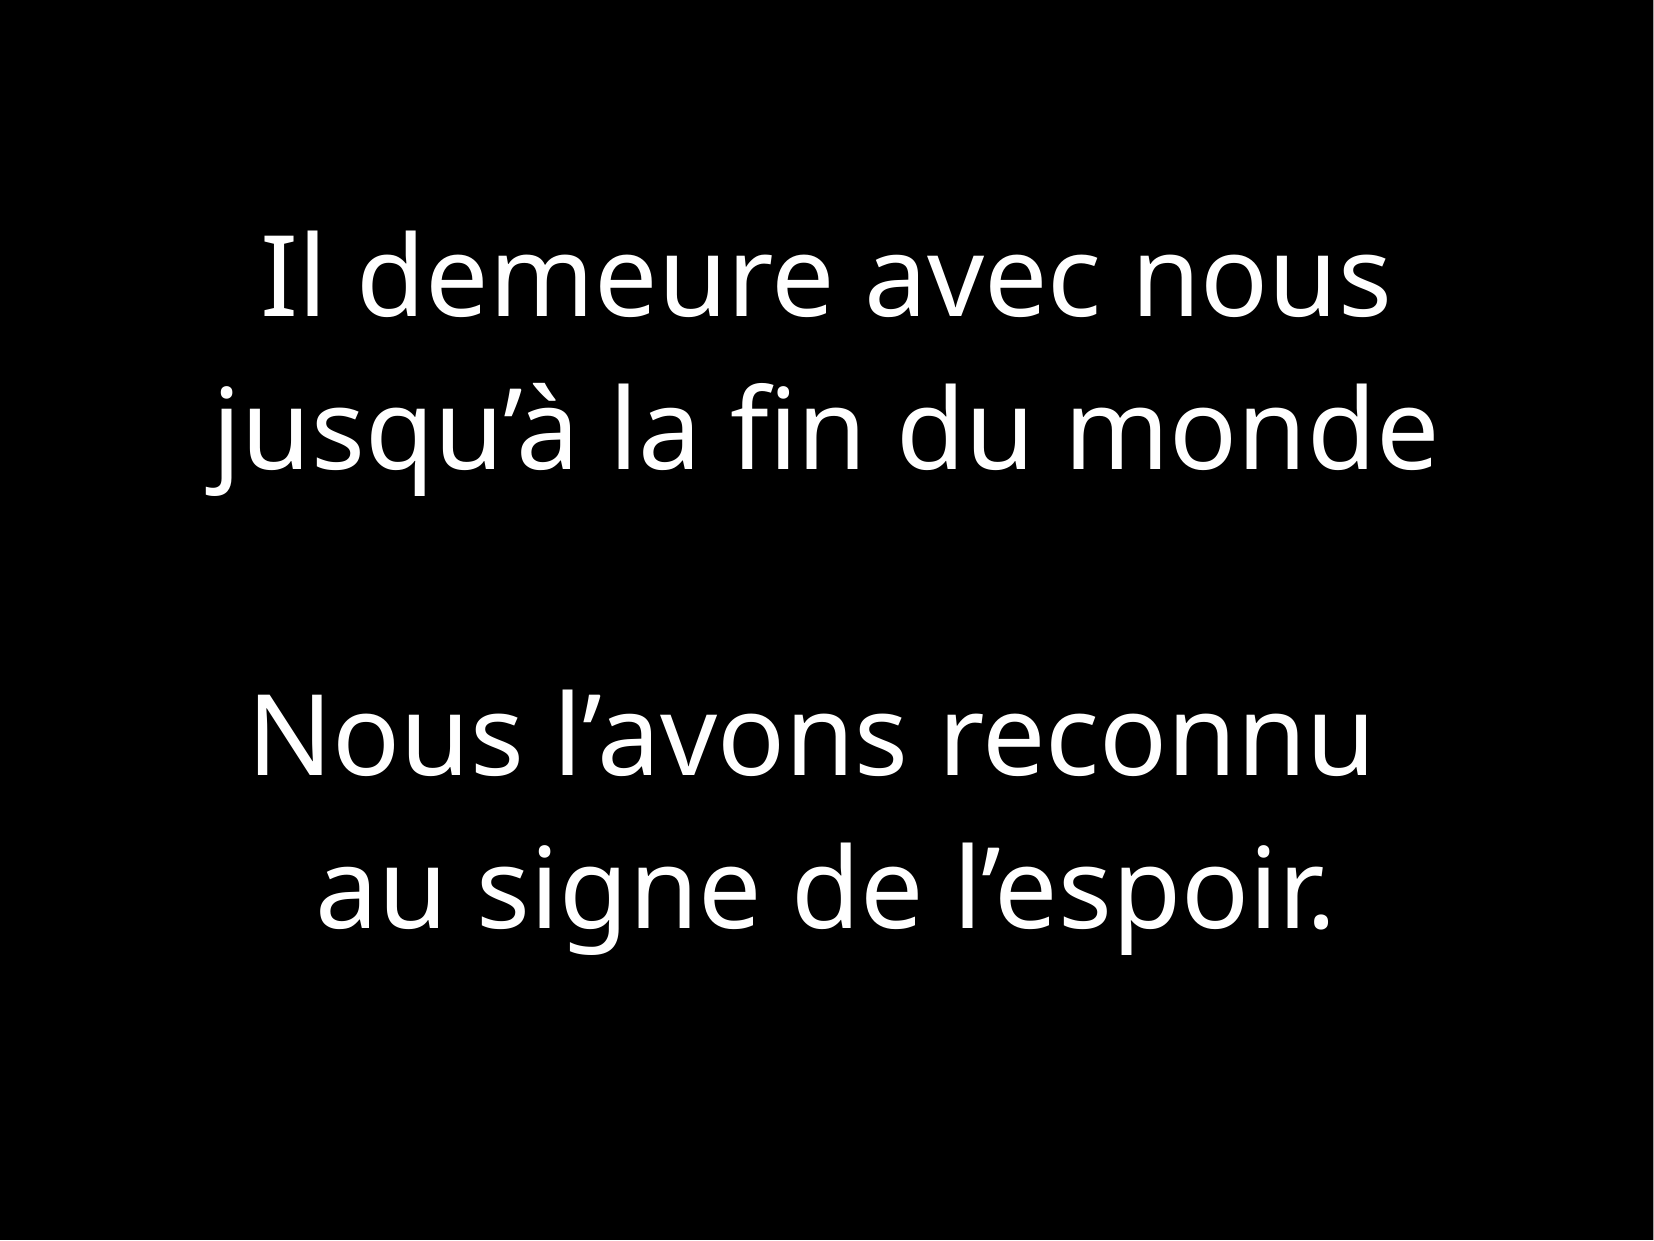

# Il demeure avec nous jusqu’à la fin du monde
Nous l’avons reconnu
au signe de l’espoir.